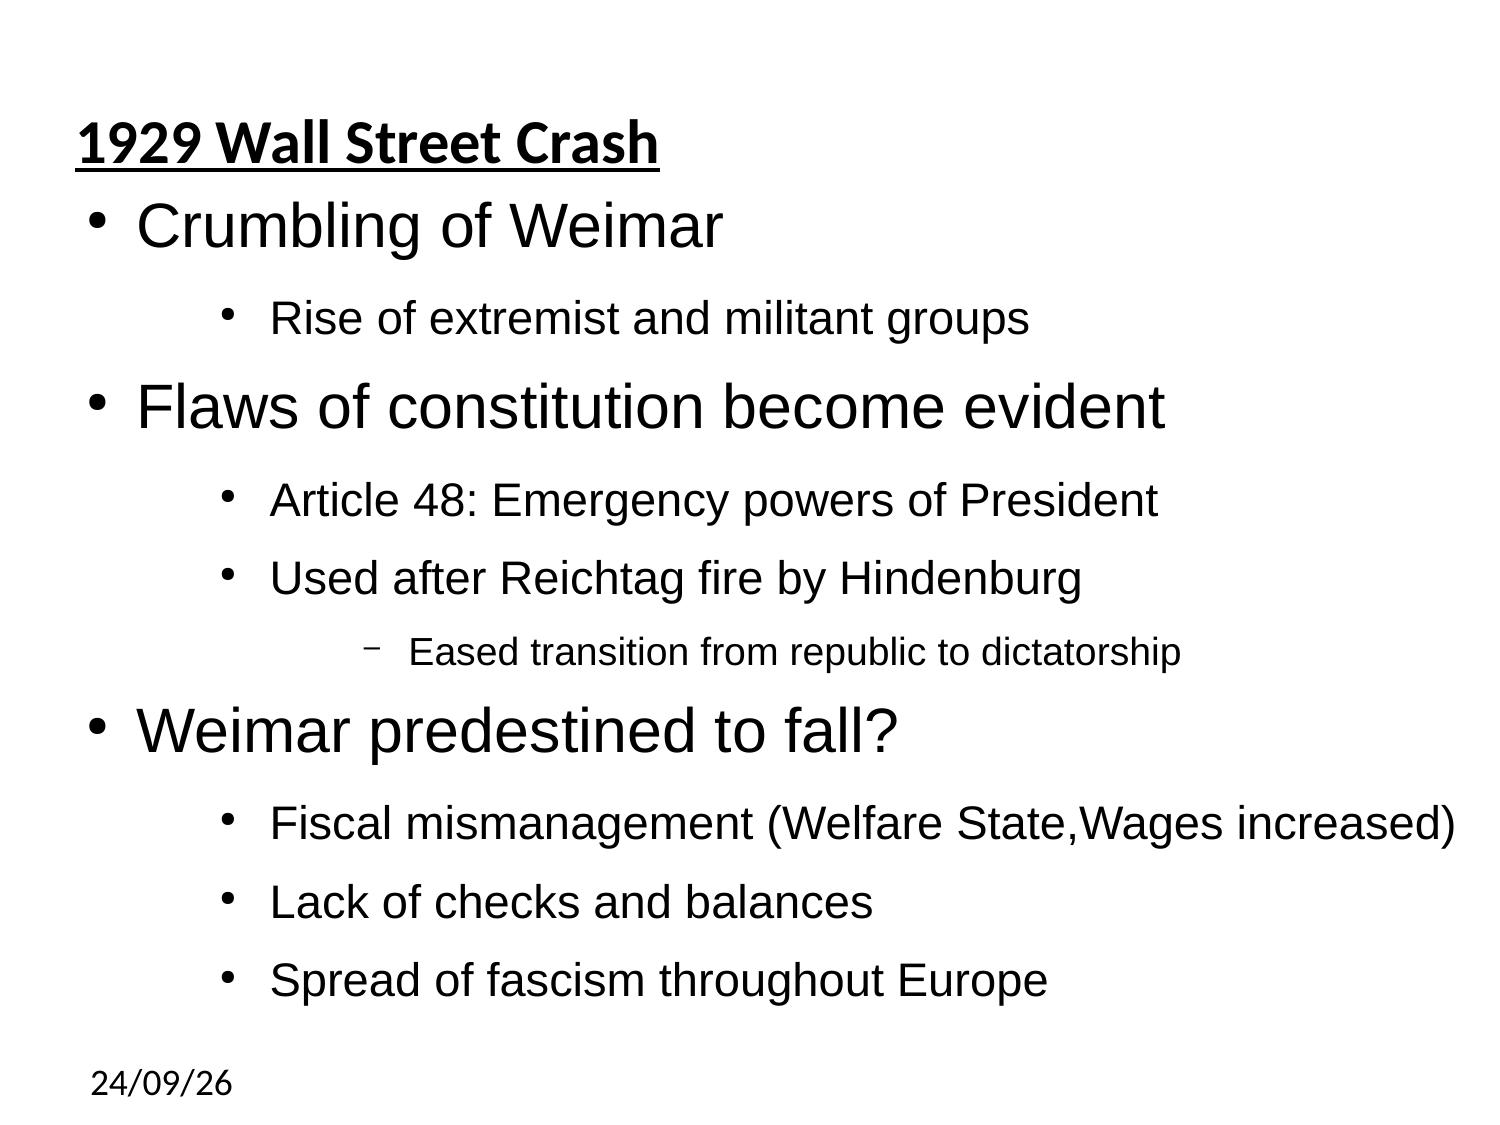

# 1929 Wall Street Crash
Crumbling of Weimar
Rise of extremist and militant groups
Flaws of constitution become evident
Article 48: Emergency powers of President
Used after Reichtag fire by Hindenburg
Eased transition from republic to dictatorship
Weimar predestined to fall?
Fiscal mismanagement (Welfare State,Wages increased)
Lack of checks and balances
Spread of fascism throughout Europe